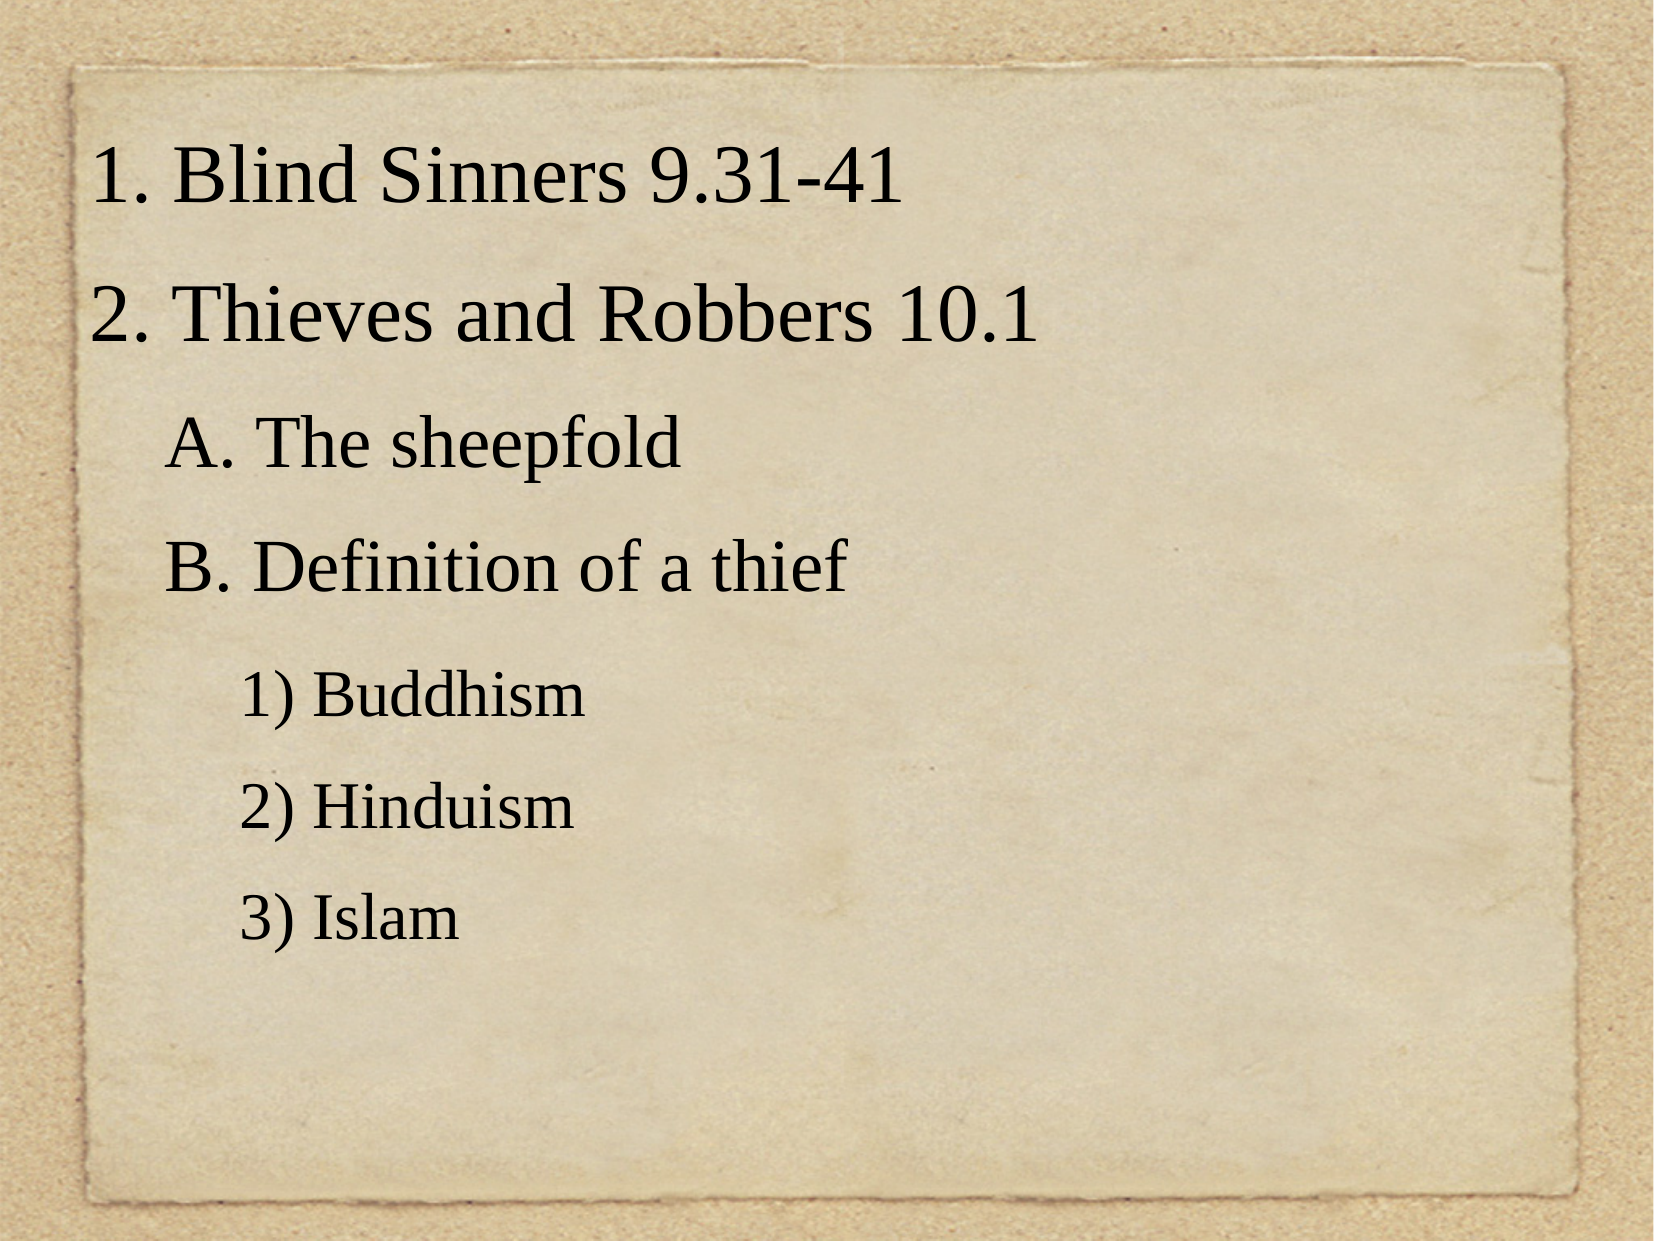

1. Blind Sinners 9.31-41
2. Thieves and Robbers 10.1
	A. The sheepfold
	B. Definition of a thief
		1) Buddhism
		2) Hinduism
		3) Islam